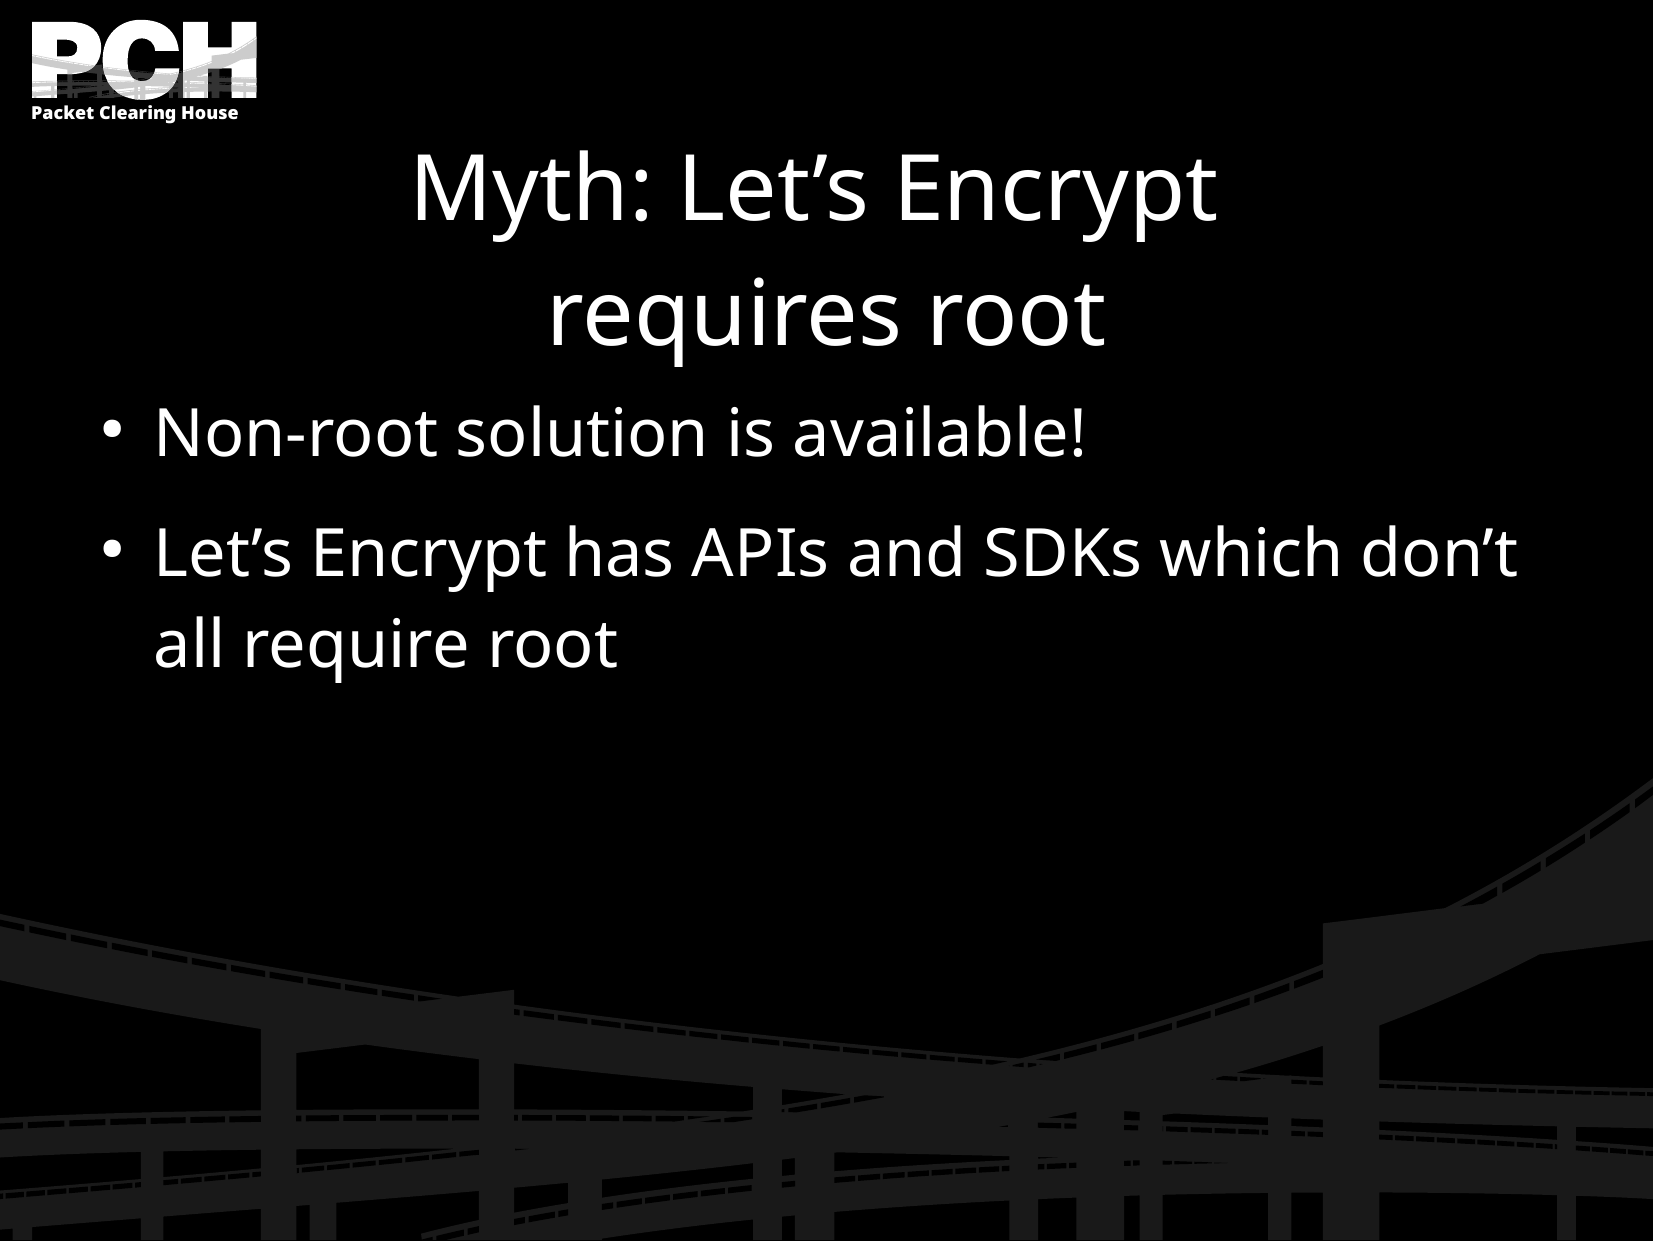

# Myth: Let’s Encrypt requires root
Non-root solution is available!
Let’s Encrypt has APIs and SDKs which don’t all require root